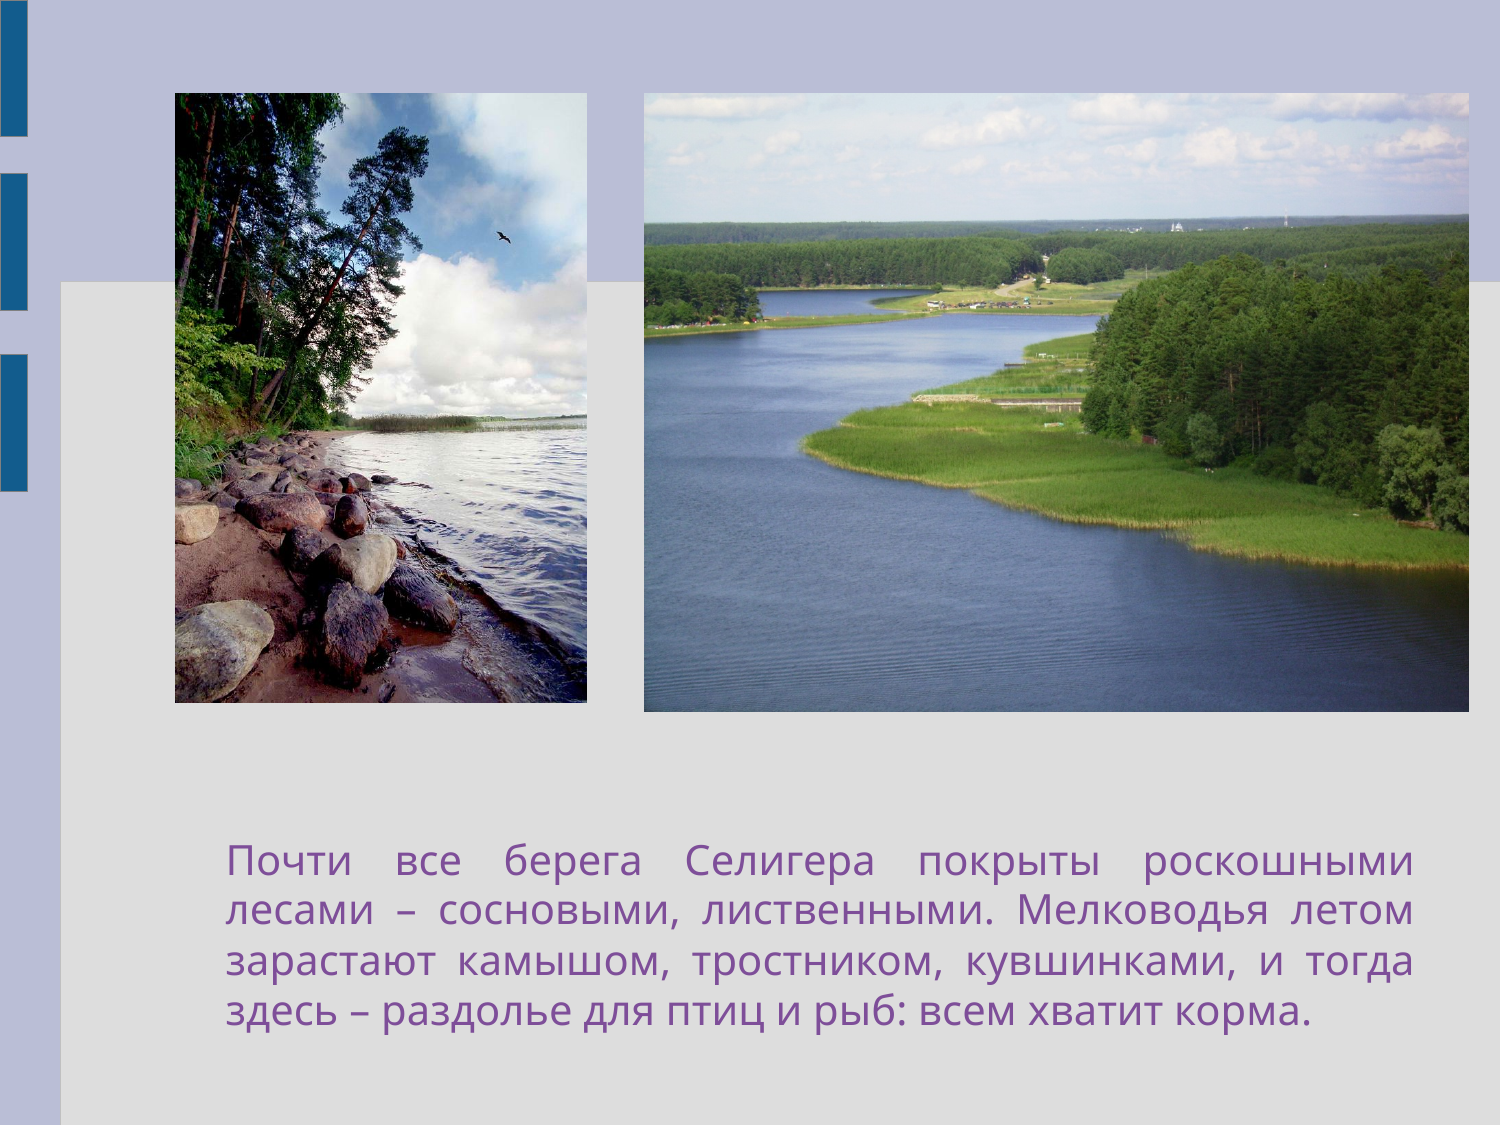

Почти все берега Селигера покрыты роскошными лесами – сосновыми, лиственными. Мелководья летом зарастают камышом, тростником, кувшинками, и тогда здесь – раздолье для птиц и рыб: всем хватит корма.